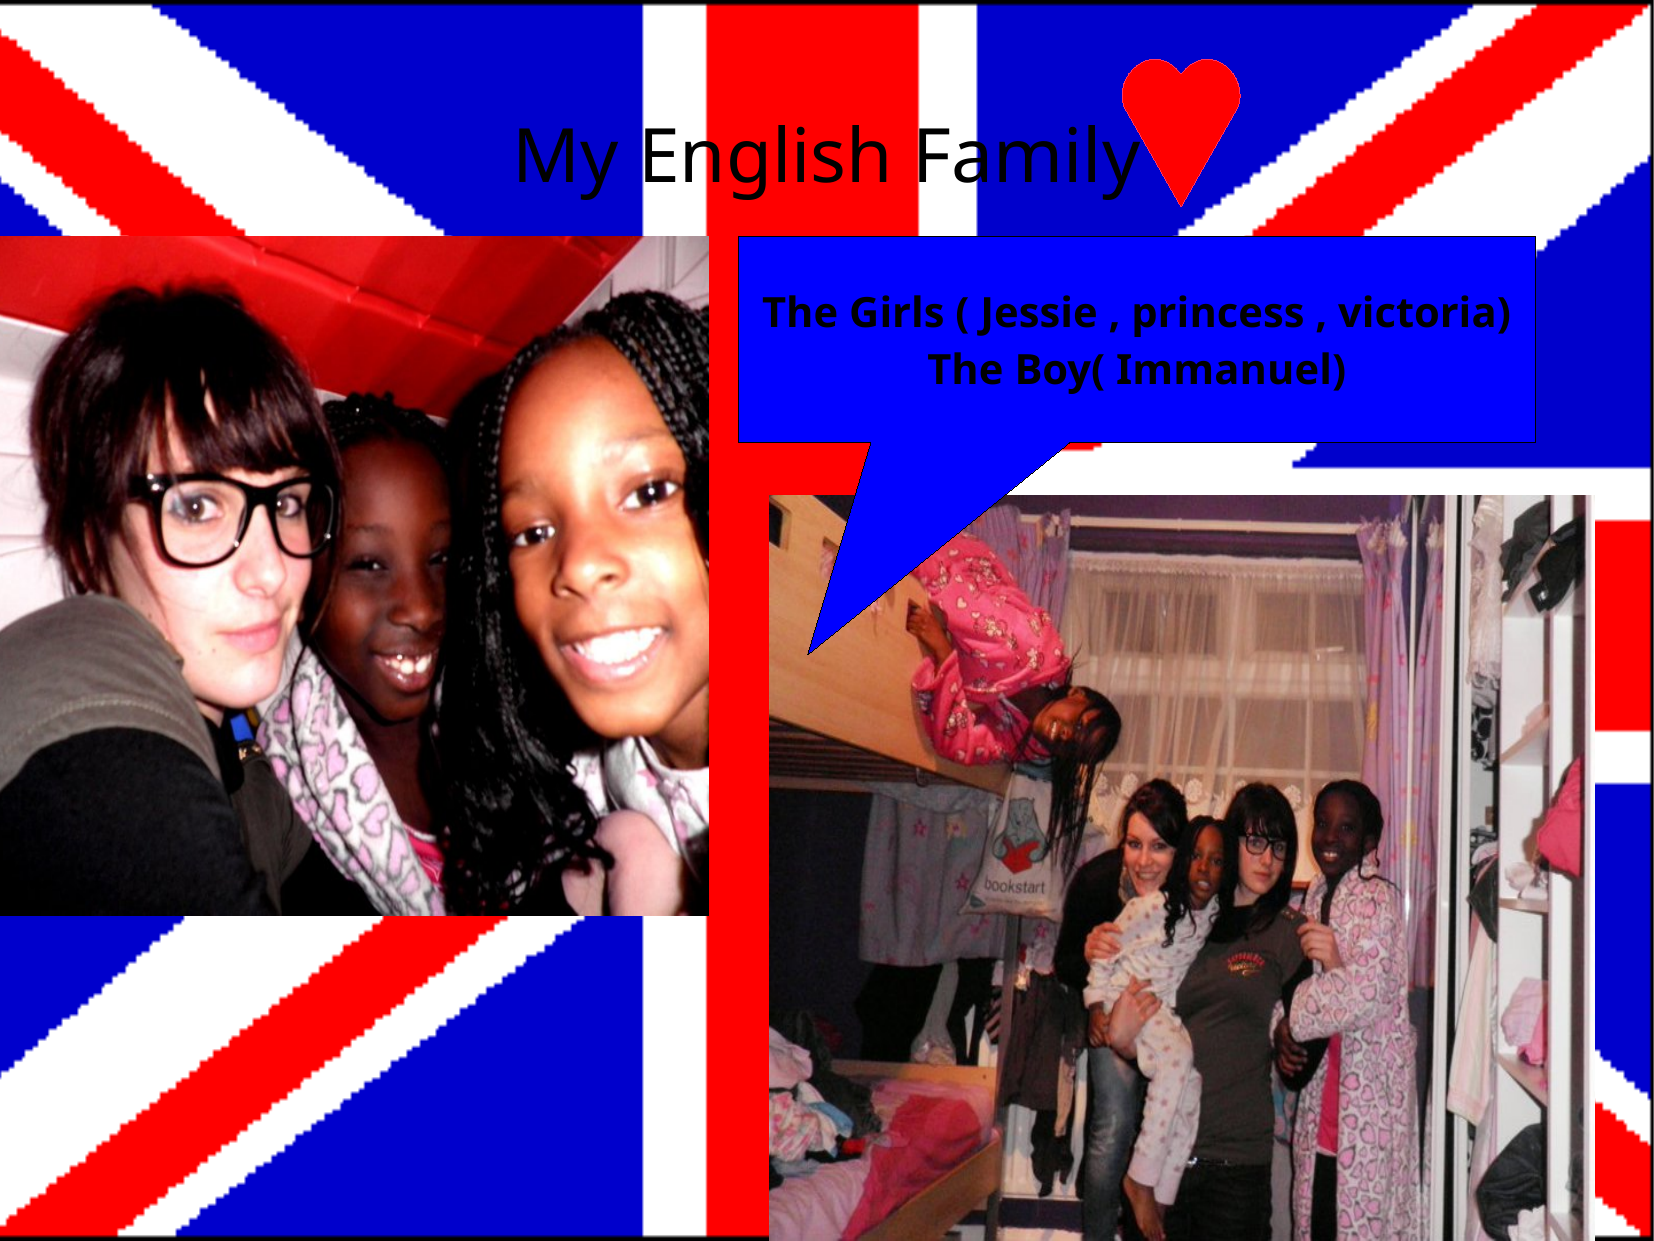

# My English Family
The Girls ( Jessie , princess , victoria)
The Boy( Immanuel)